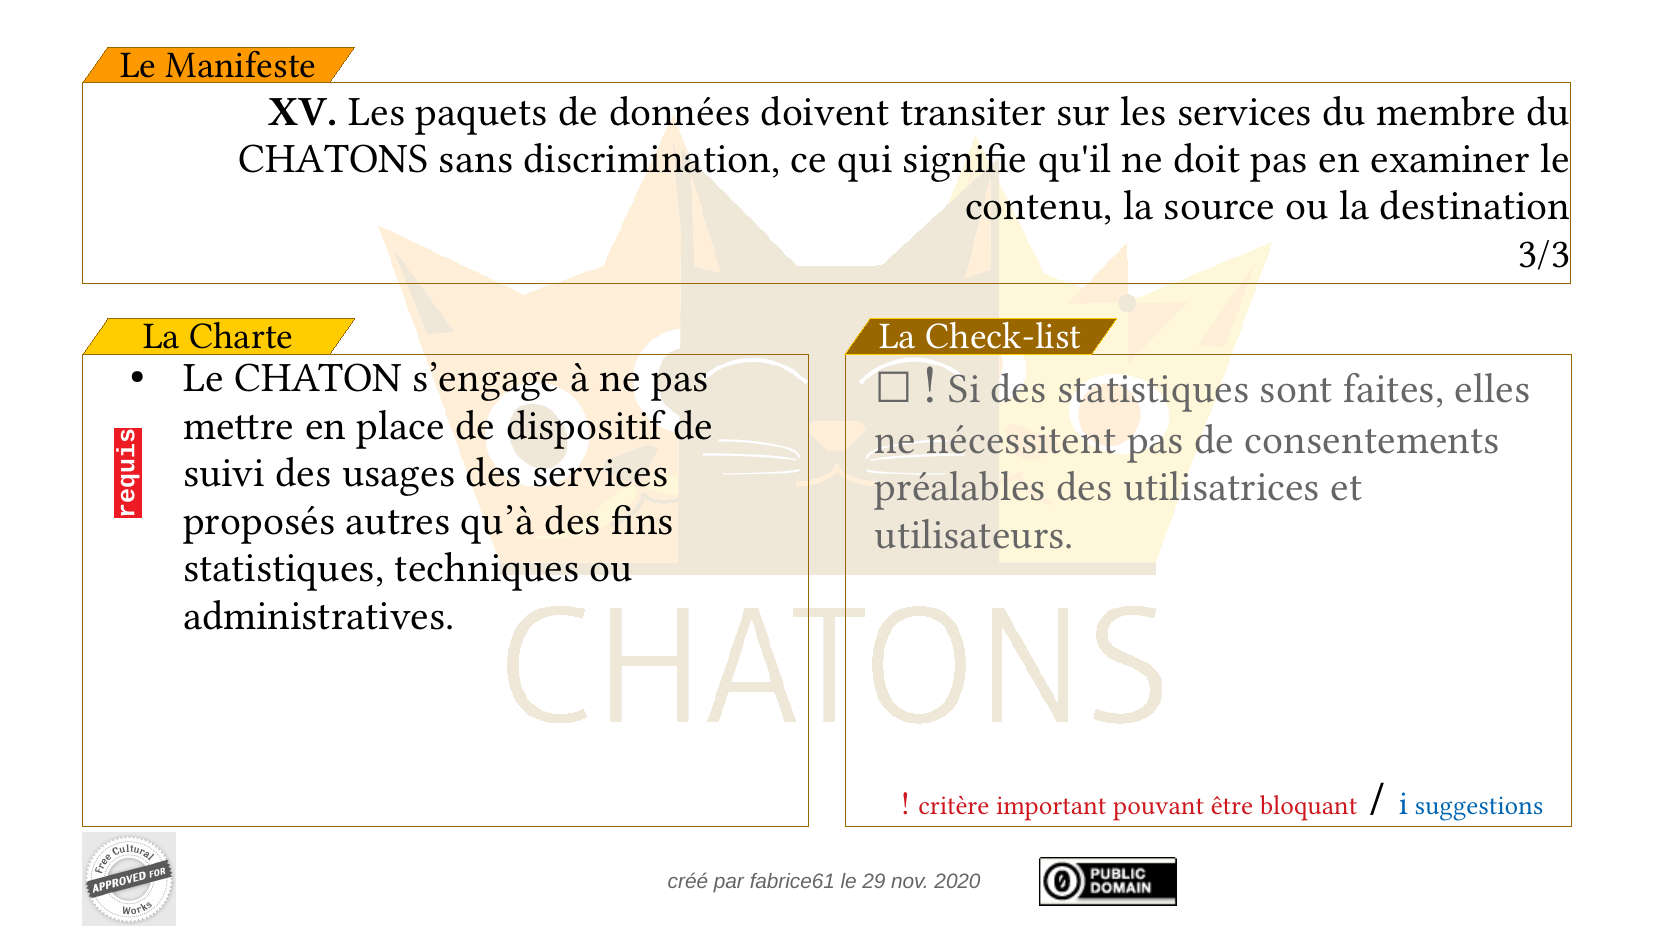

Le Manifeste
# XV. Les paquets de données doivent transiter sur les services du membre du CHATONS sans discrimination, ce qui signifie qu'il ne doit pas en examiner le contenu, la source ou la destination 3/3
La Charte
La Check-list
Le CHATON s’engage à ne pas mettre en place de dispositif de suivi des usages des services proposés autres qu’à des fins statistiques, techniques ou administratives.
☐ ! Si des statistiques sont faites, elles ne nécessitent pas de consentements préalables des utilisatrices et utilisateurs.
requis